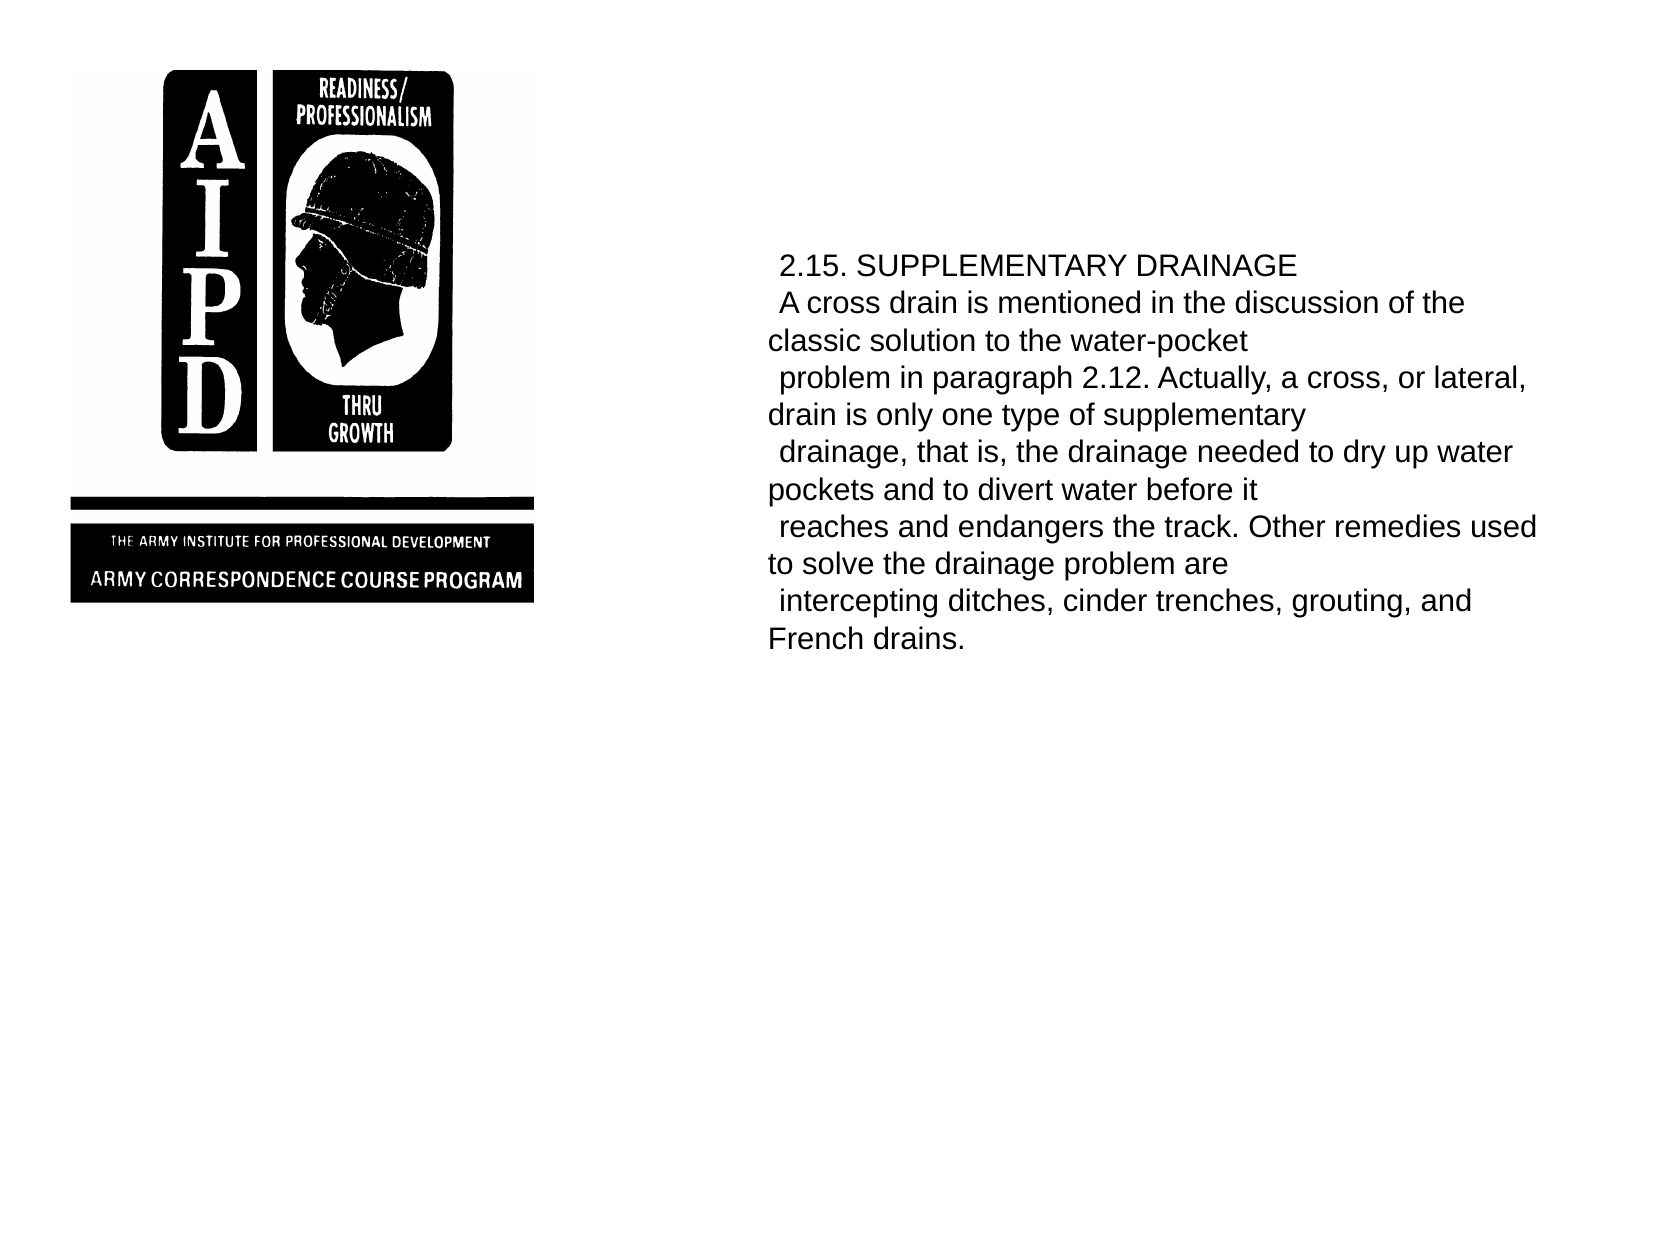

2.15. SUPPLEMENTARY DRAINAGE
A cross drain is mentioned in the discussion of the classic solution to the water-pocket
problem in paragraph 2.12. Actually, a cross, or lateral, drain is only one type of supplementary
drainage, that is, the drainage needed to dry up water pockets and to divert water before it
reaches and endangers the track. Other remedies used to solve the drainage problem are
intercepting ditches, cinder trenches, grouting, and French drains.